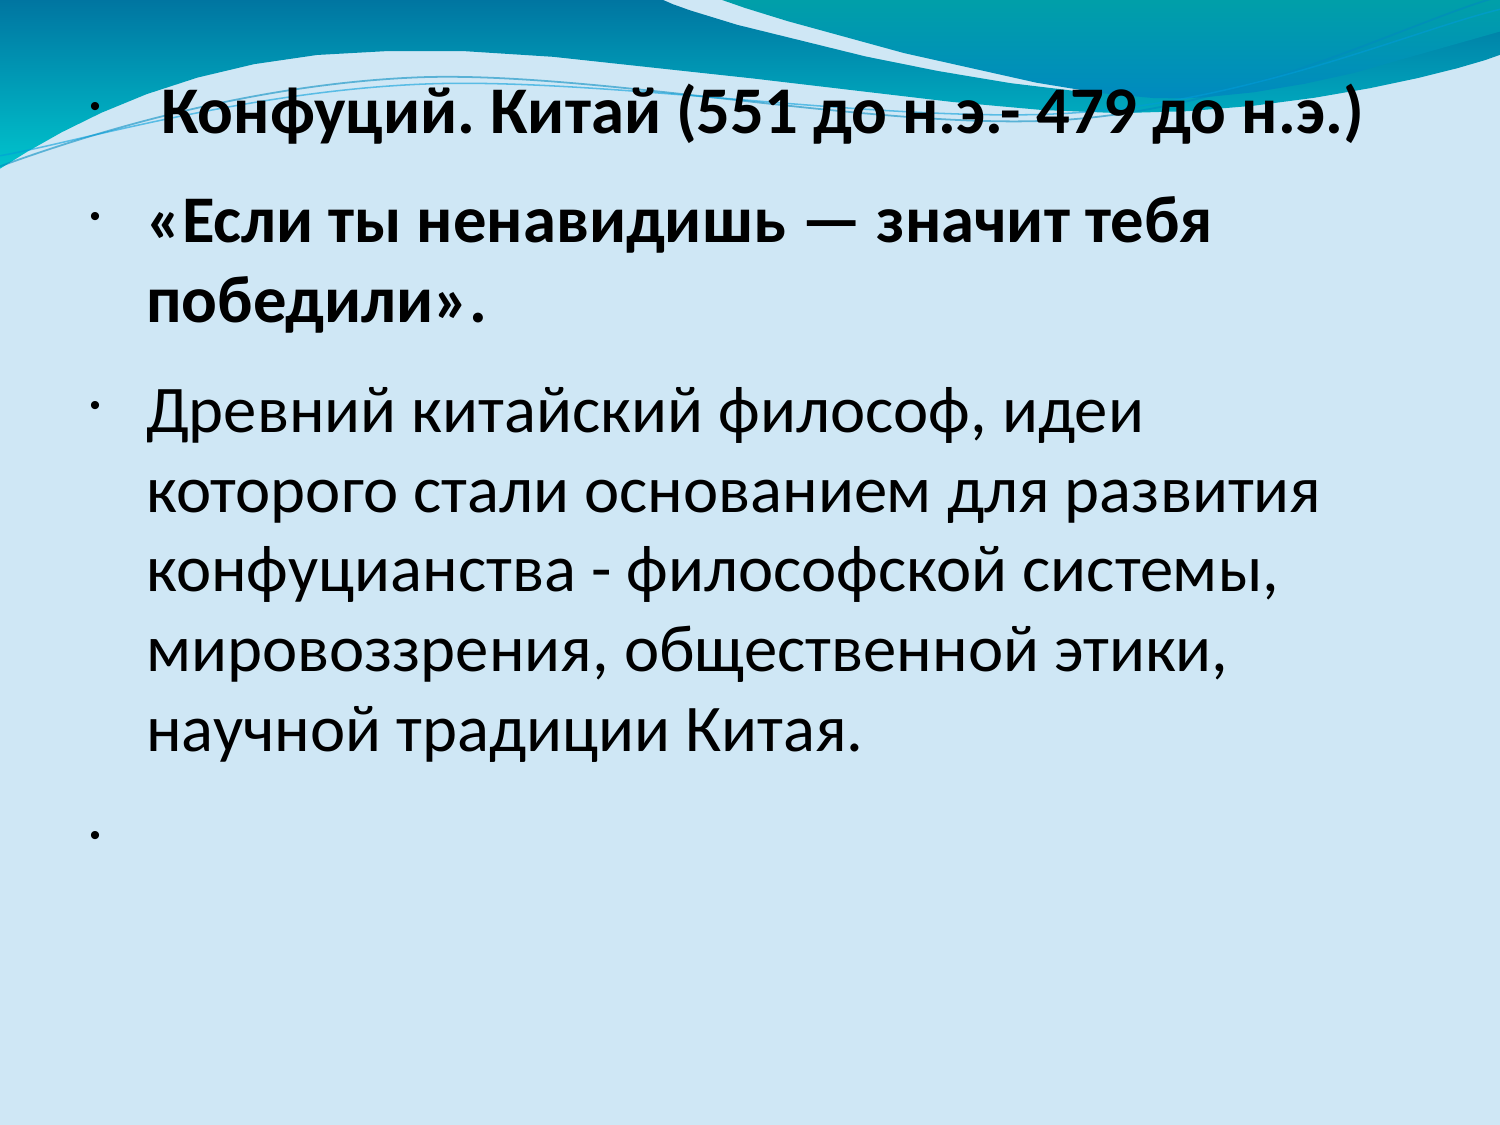

#
 Конфуций. Китай (551 до н.э.- 479 до н.э.)
«Если ты ненавидишь — значит тебя победили».
Древний китайский философ, идеи которого стали основанием для развития конфуцианства - философской системы, мировоззрения, общественной этики, научной традиции Китая.